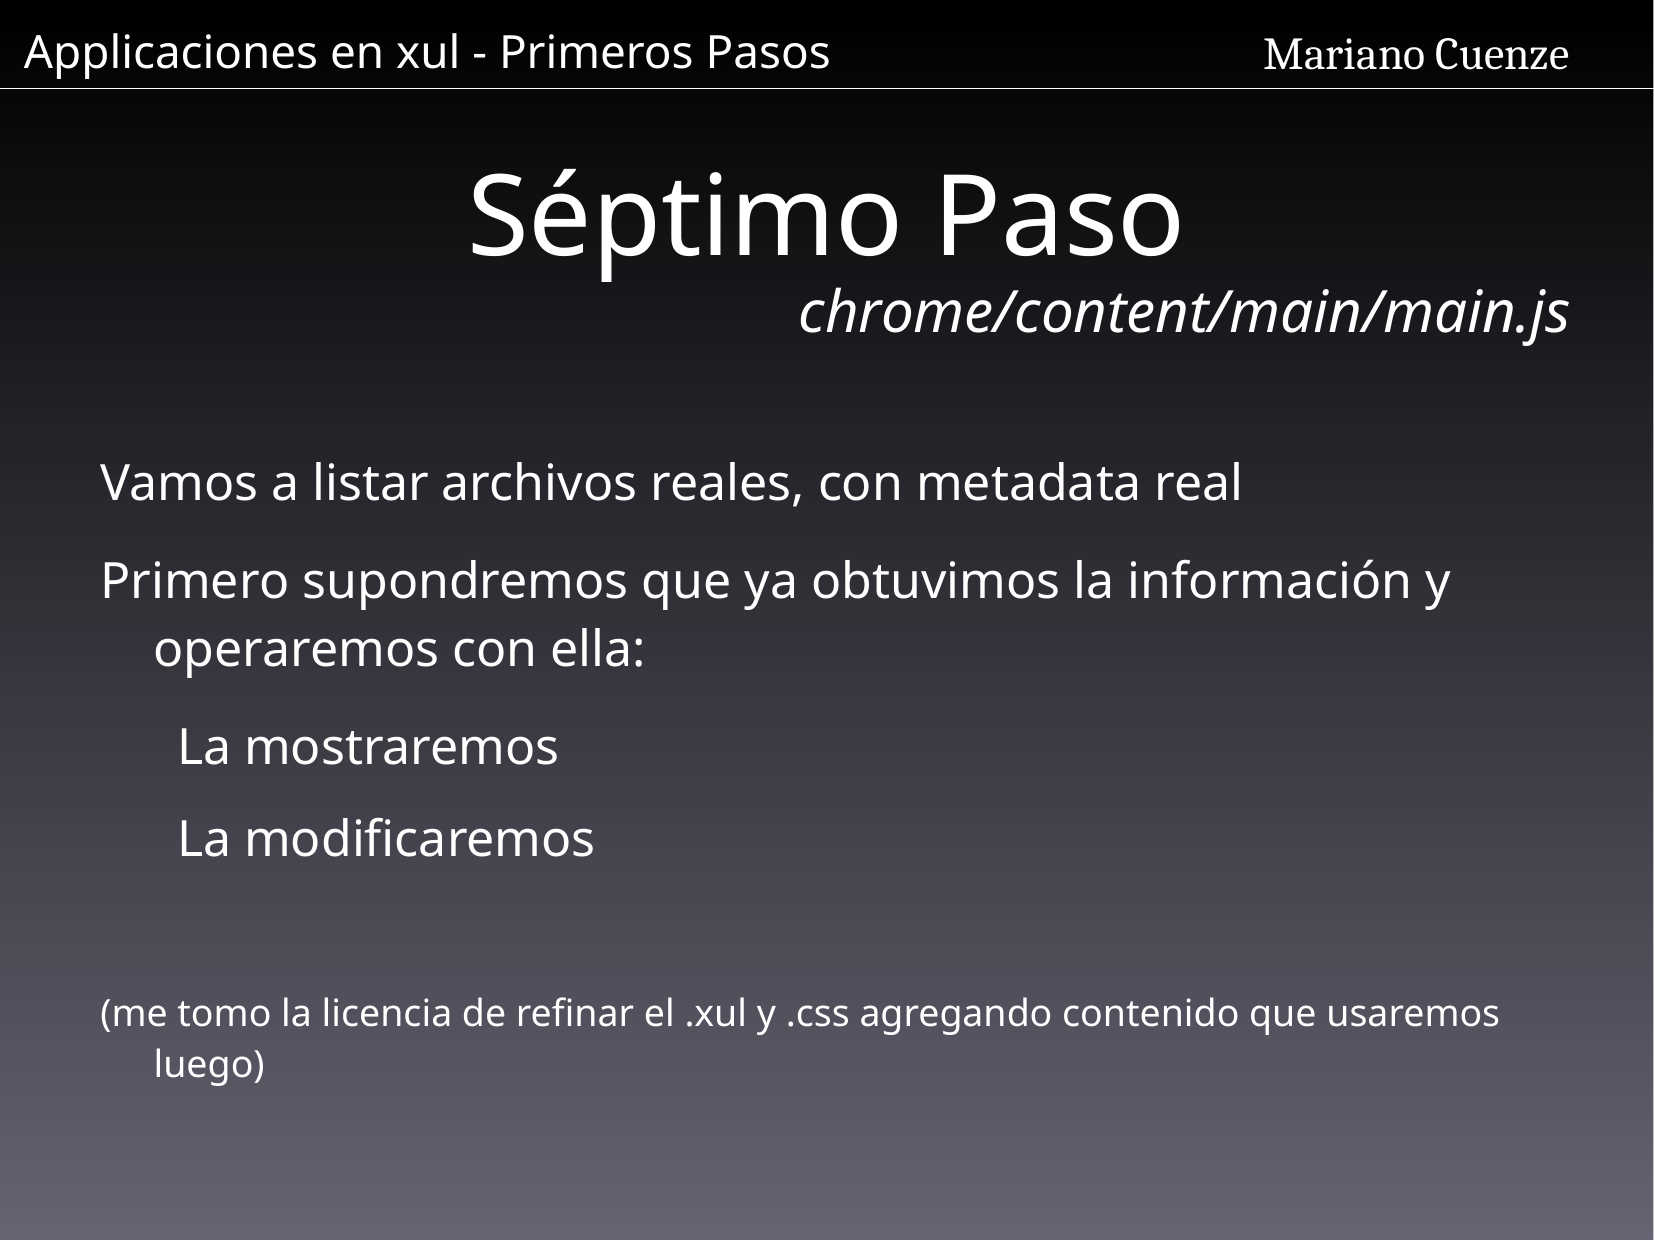

Applicaciones en xul - Primeros Pasos
Mariano Cuenze
# Séptimo Paso
chrome/content/main/main.js
Vamos a listar archivos reales, con metadata real
Primero supondremos que ya obtuvimos la información y operaremos con ella:
La mostraremos
La modificaremos
(me tomo la licencia de refinar el .xul y .css agregando contenido que usaremos luego)